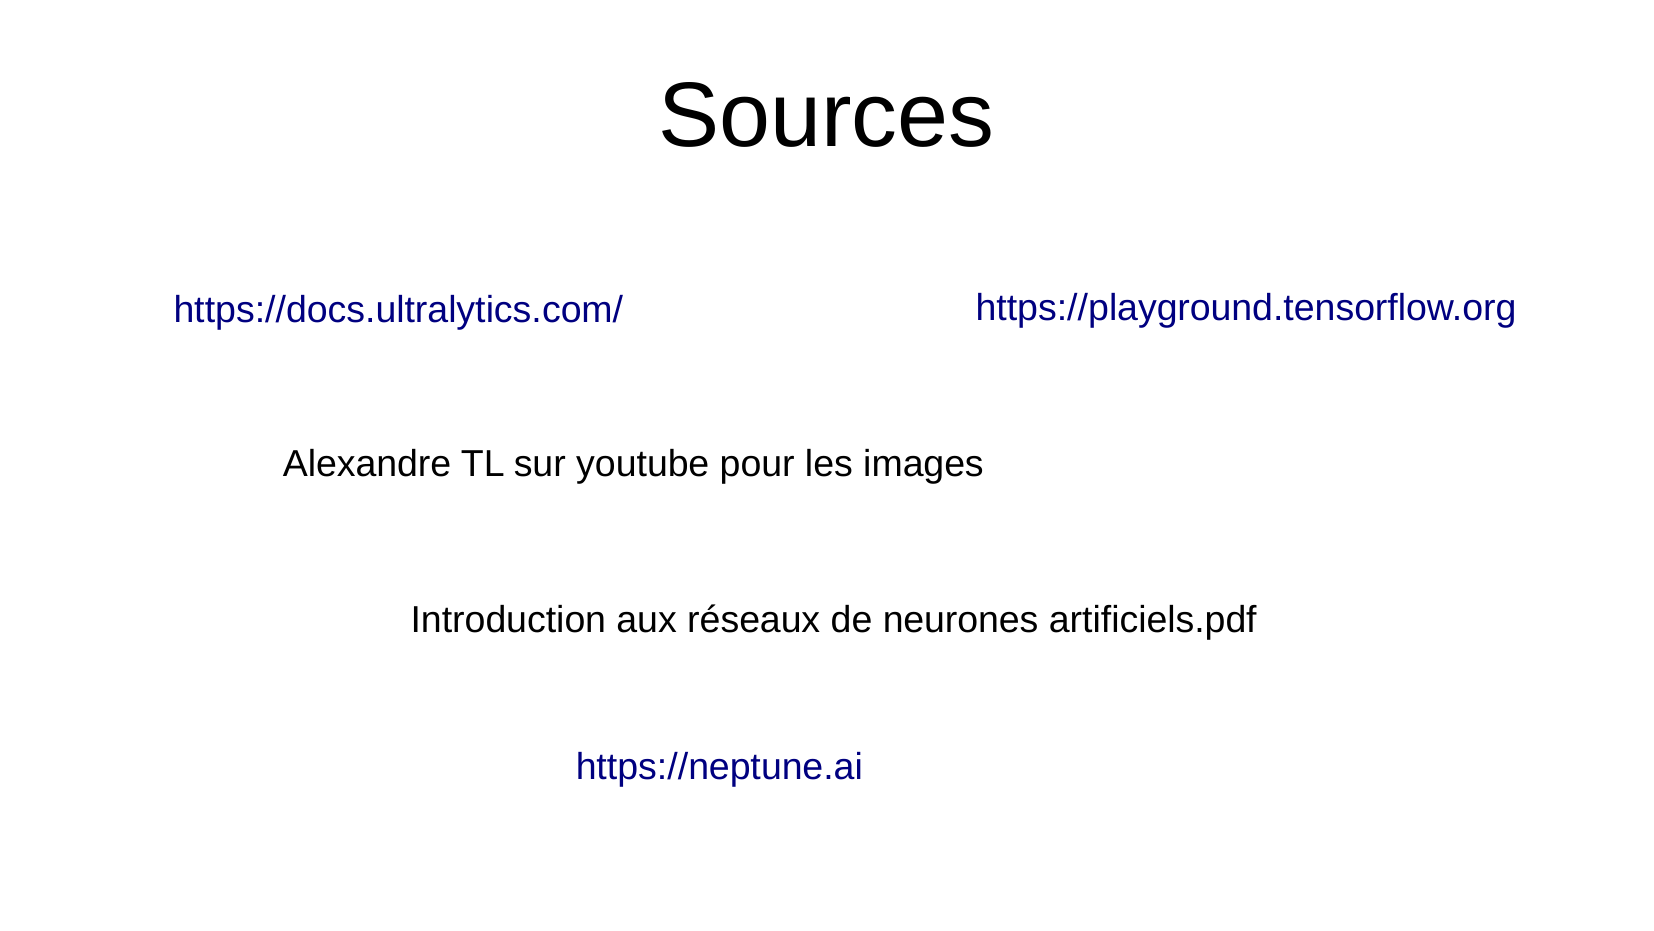

# Sources
https://playground.tensorflow.org
https://docs.ultralytics.com/
Alexandre TL sur youtube pour les images
Introduction aux réseaux de neurones artificiels.pdf
https://neptune.ai